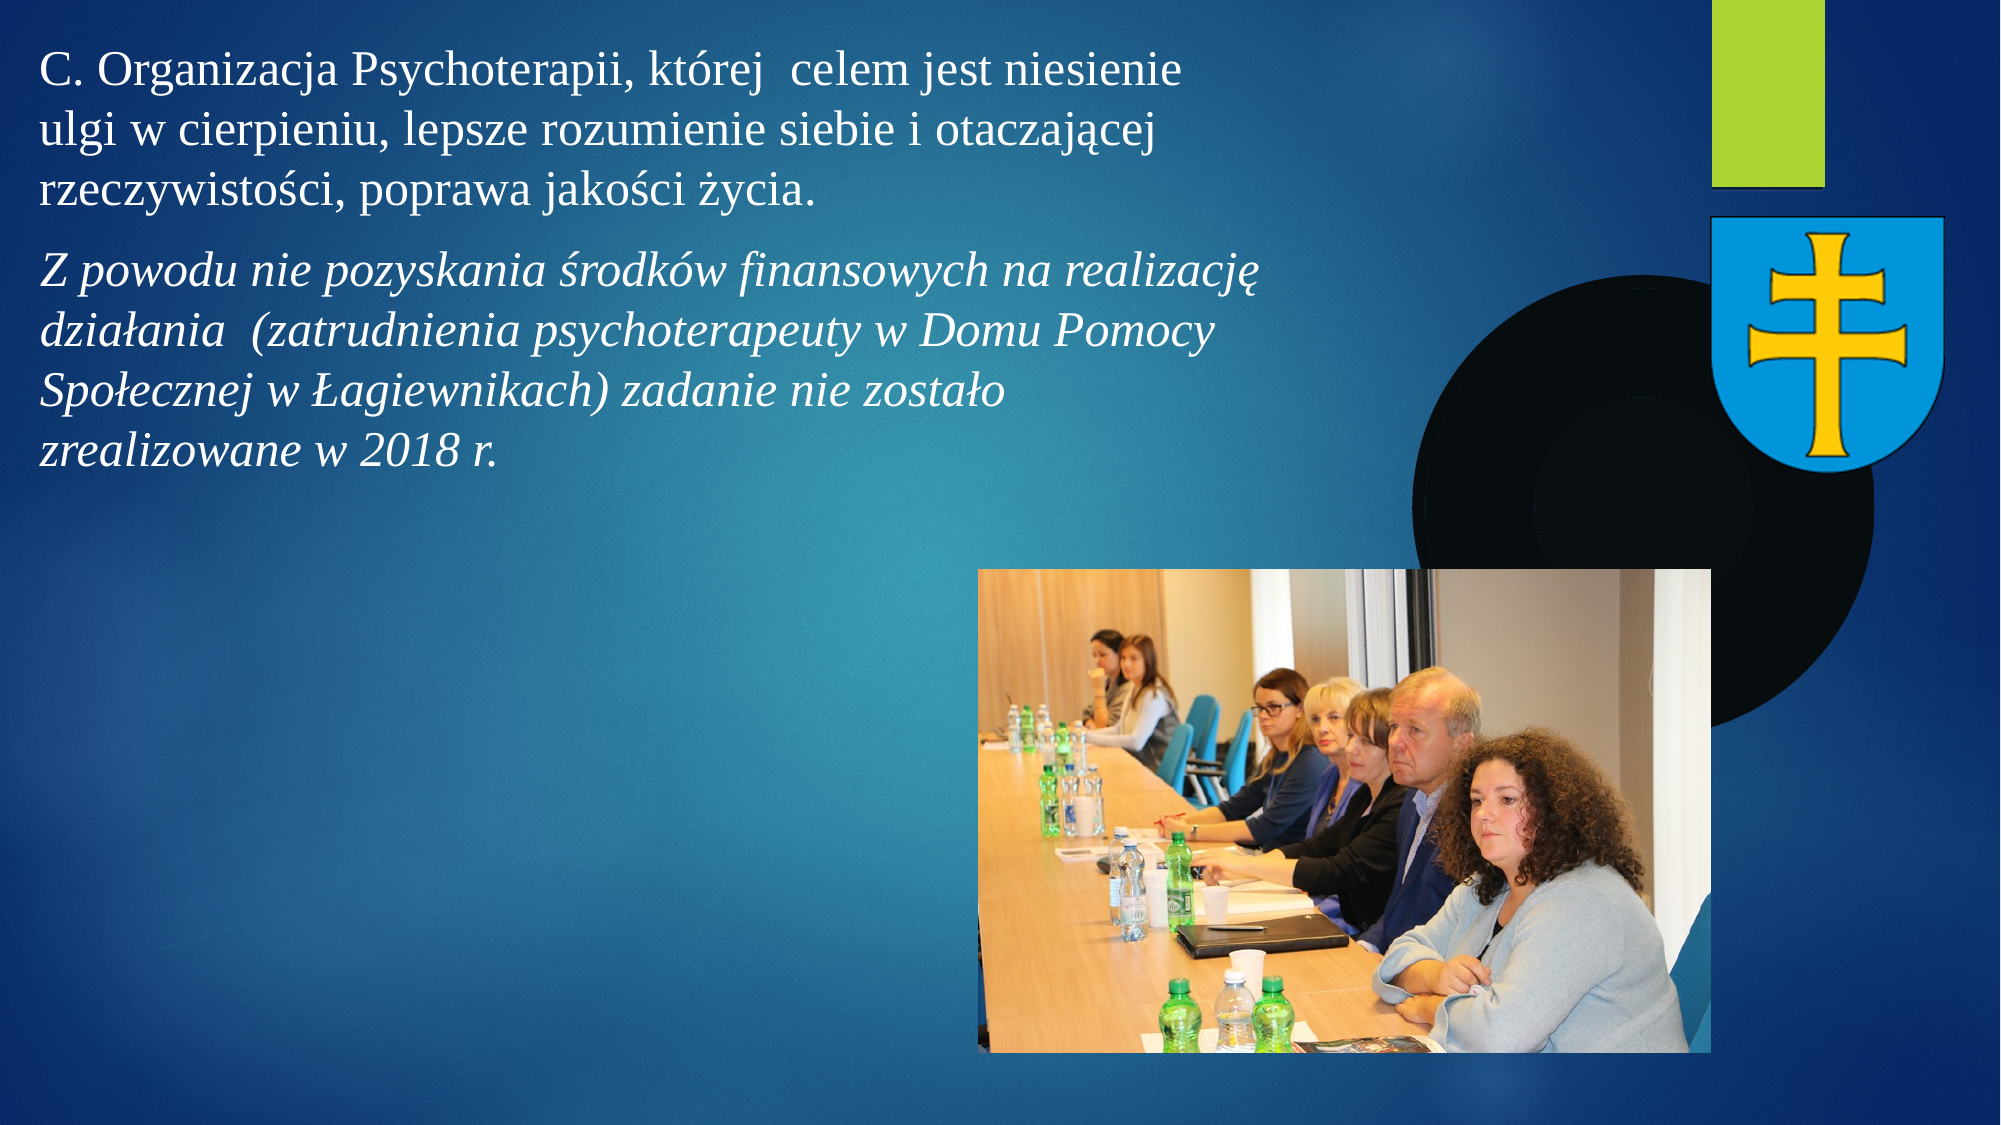

# C. Organizacja Psychoterapii, której celem jest niesienie ulgi w cierpieniu, lepsze rozumienie siebie i otaczającej rzeczywistości, poprawa jakości życia.
Z powodu nie pozyskania środków finansowych na realizację działania (zatrudnienia psychoterapeuty w Domu Pomocy Społecznej w Łagiewnikach) zadanie nie zostało zrealizowane w 2018 r.